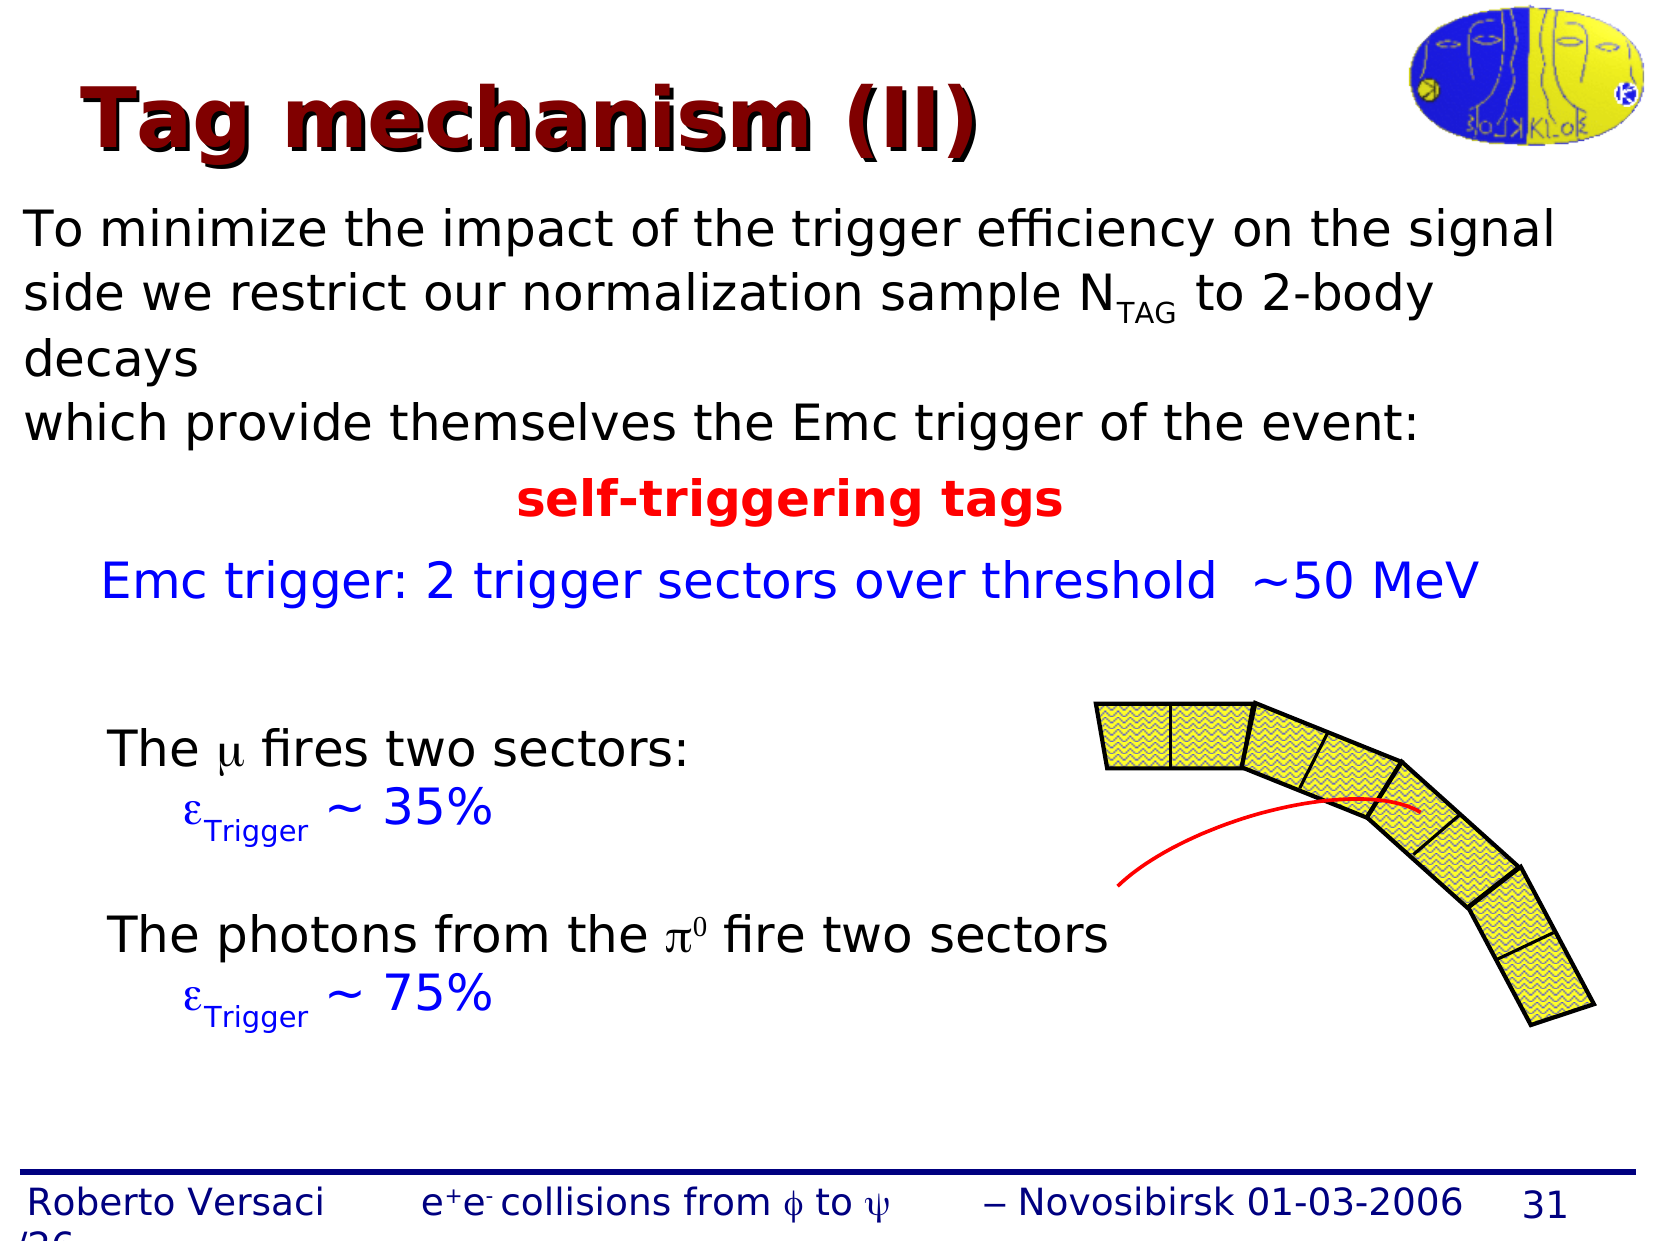

Tag mechanism (II)
To minimize the impact of the trigger efficiency on the signal
side we restrict our normalization sample NTAG to 2-body decays
which provide themselves the Emc trigger of the event:
self-triggering tags
Emc trigger: 2 trigger sectors over threshold ~50 MeV
The m fires two sectors:
	eTrigger ~ 35%
The photons from the p0 fire two sectors
	eTrigger ~ 75%
31